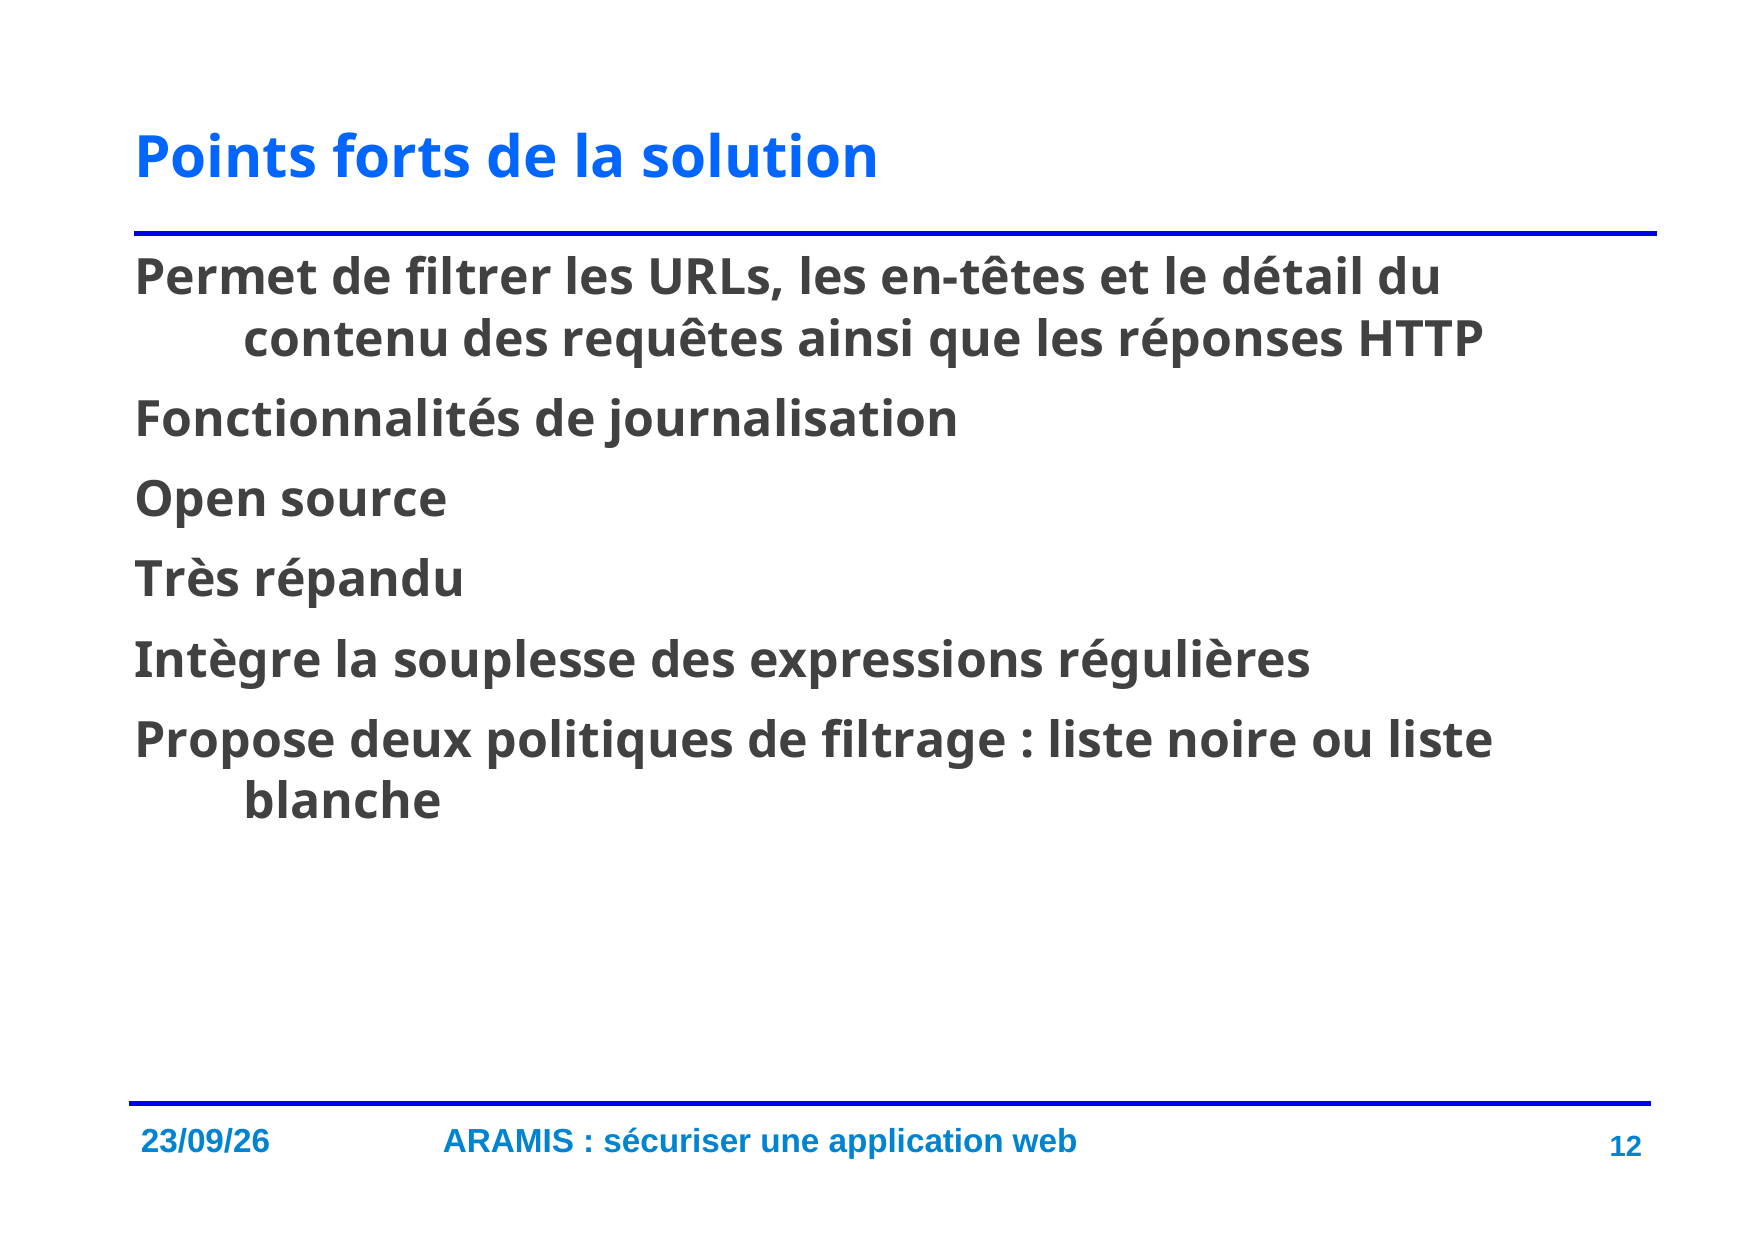

# Points forts de la solution
Permet de filtrer les URLs, les en-têtes et le détail du contenu des requêtes ainsi que les réponses HTTP
Fonctionnalités de journalisation
Open source
Très répandu
Intègre la souplesse des expressions régulières
Propose deux politiques de filtrage : liste noire ou liste blanche
ARAMIS : sécuriser une application web
12